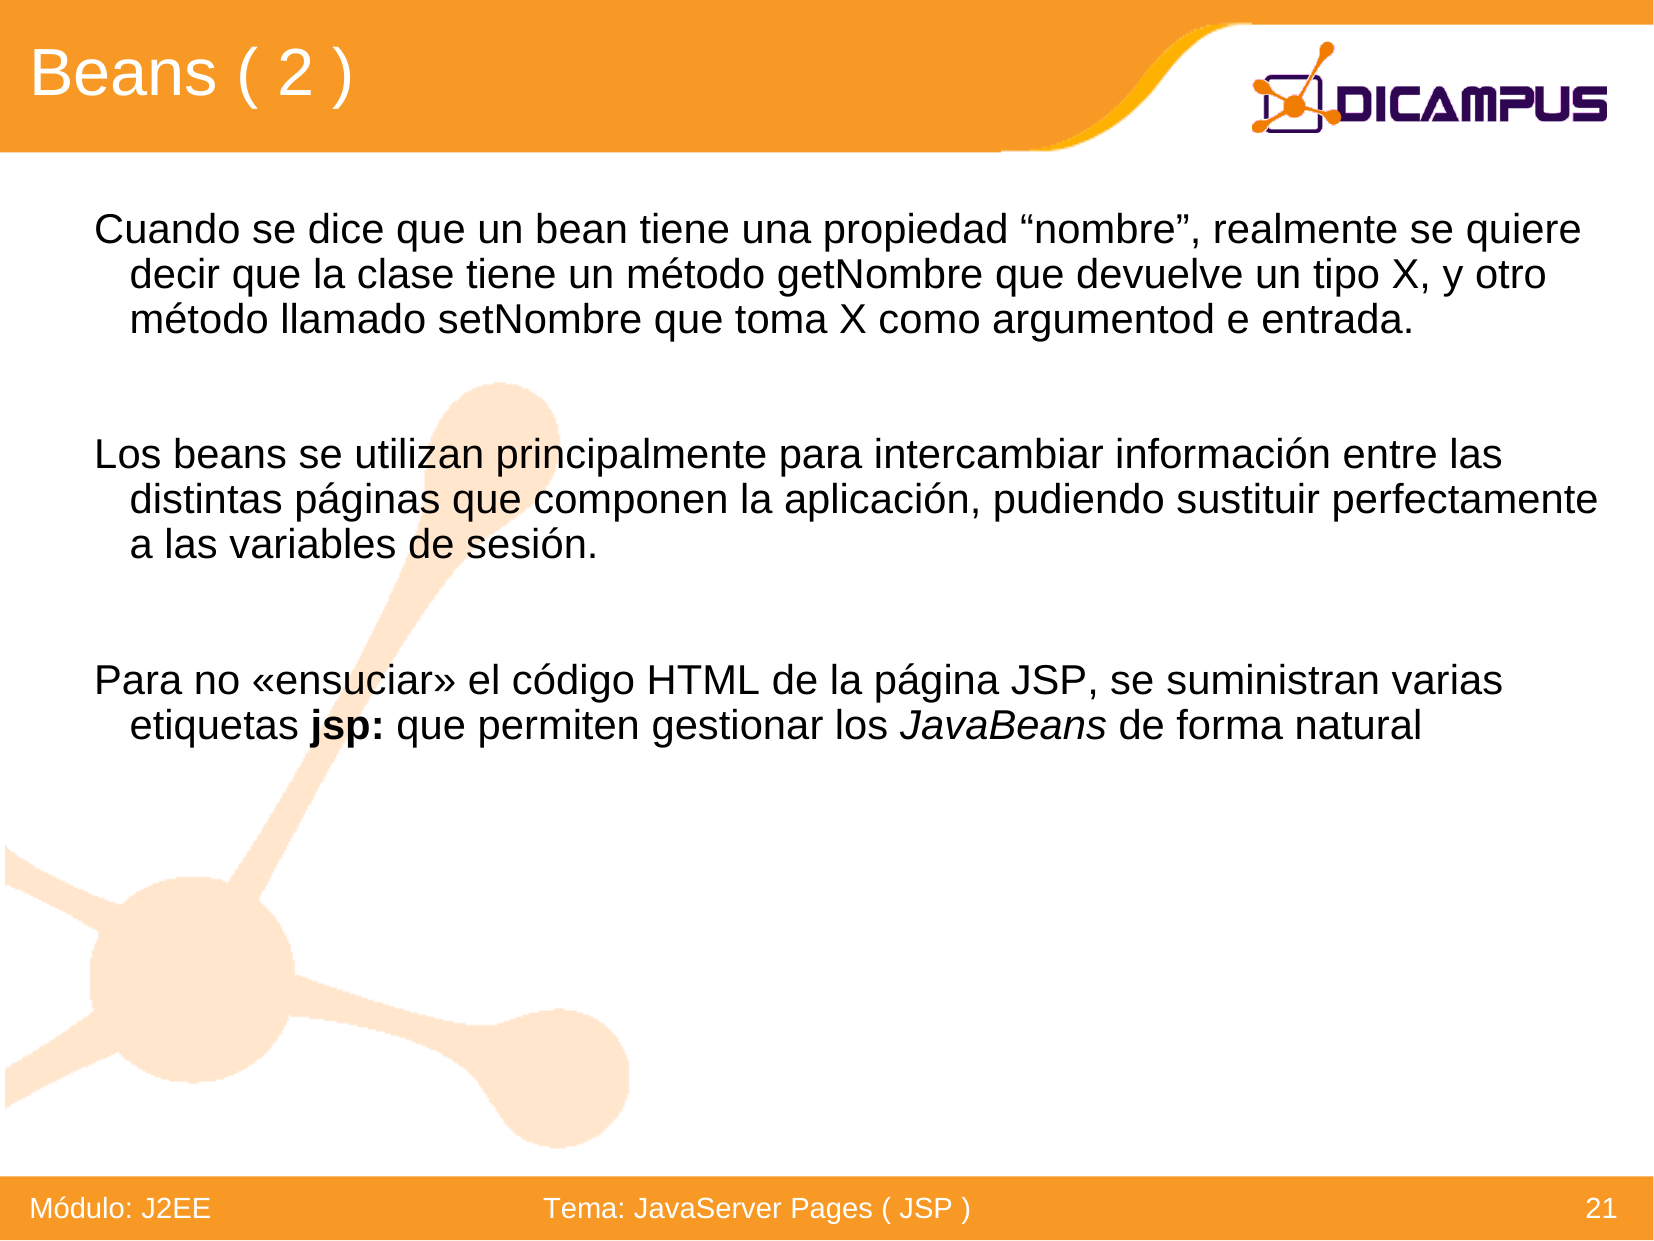

Beans ( 2 )
Cuando se dice que un bean tiene una propiedad “nombre”, realmente se quiere decir que la clase tiene un método getNombre que devuelve un tipo X, y otro método llamado setNombre que toma X como argumentod e entrada.
Los beans se utilizan principalmente para intercambiar información entre las distintas páginas que componen la aplicación, pudiendo sustituir perfectamente a las variables de sesión.
Para no «ensuciar» el código HTML de la página JSP, se suministran varias etiquetas jsp: que permiten gestionar los JavaBeans de forma natural
Módulo: J2EE
Tema: JavaServer Pages ( JSP )